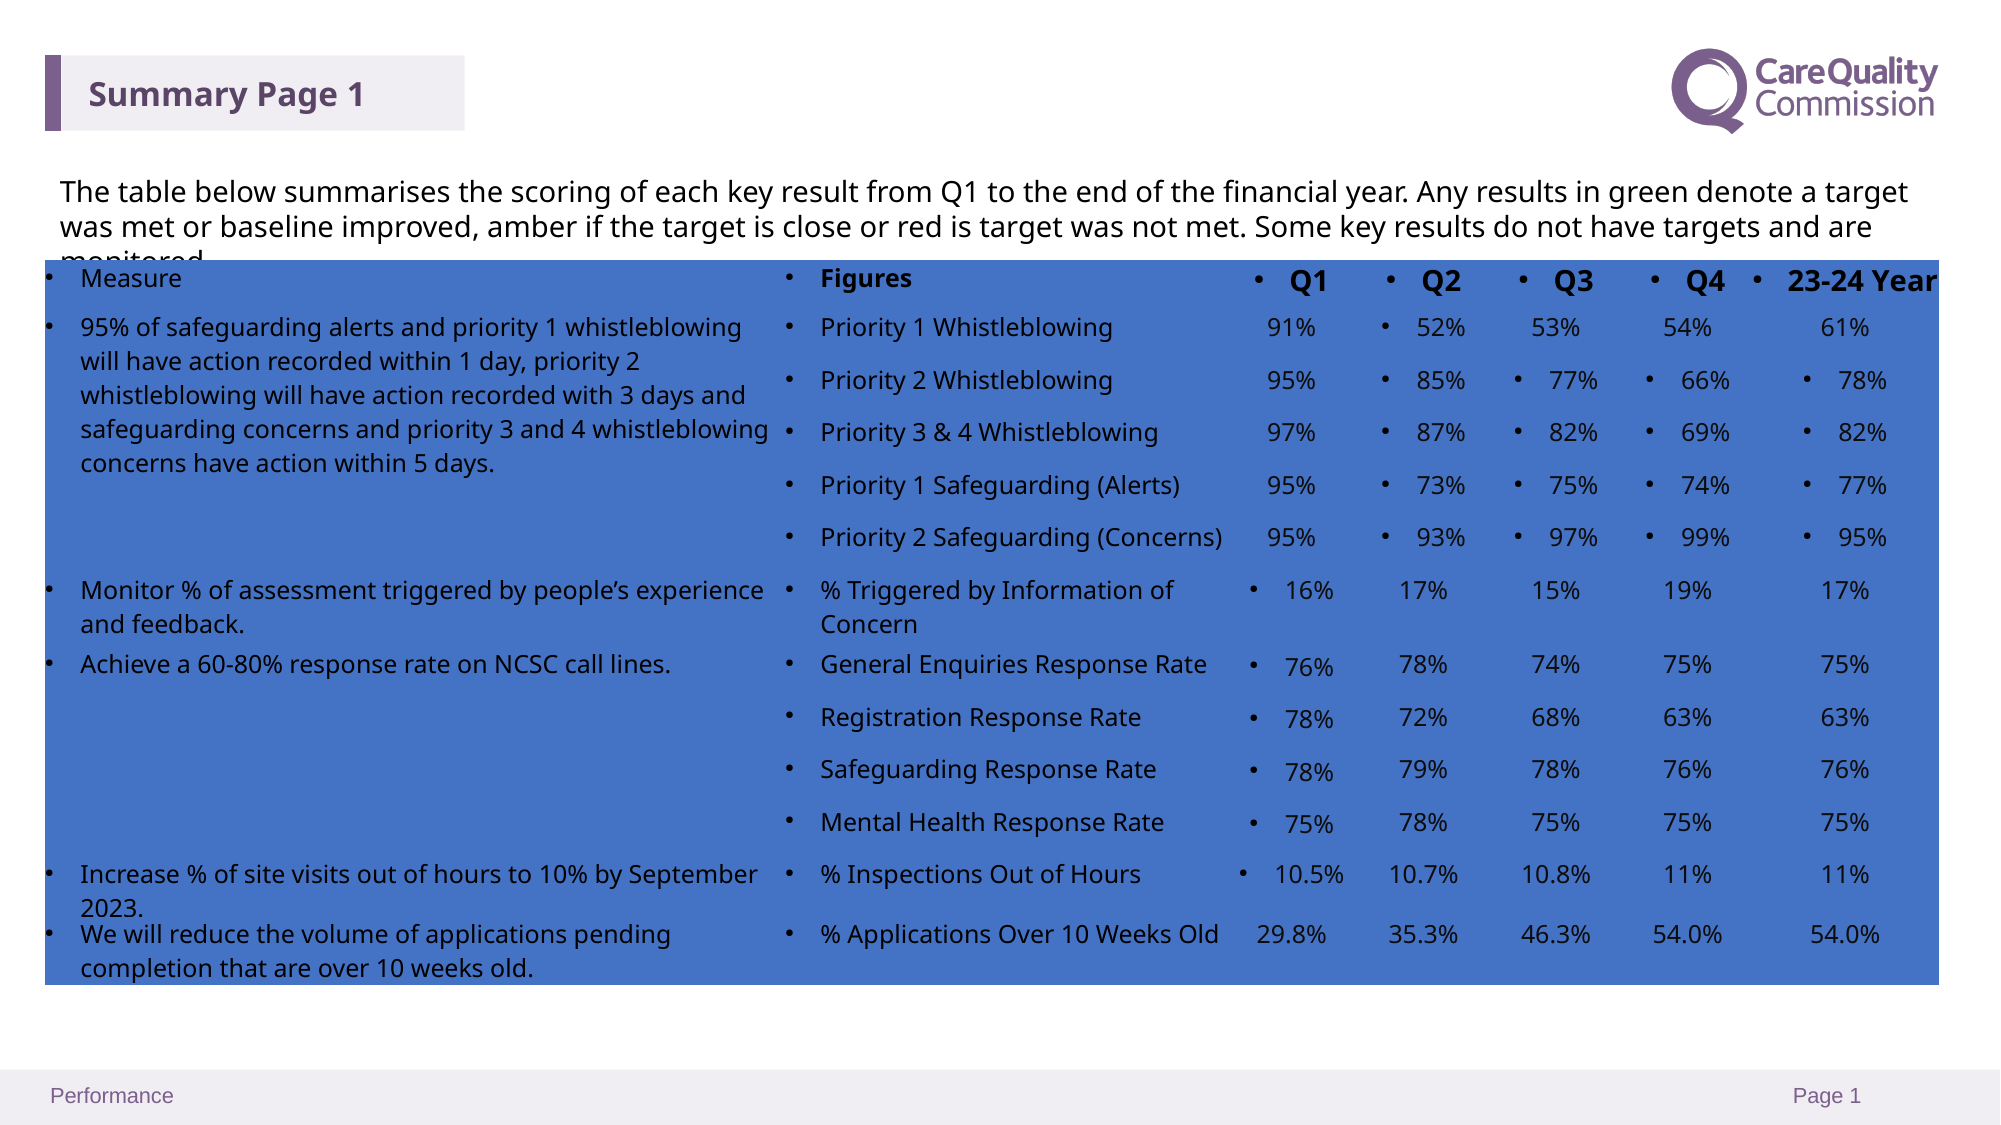

# Summary Page 1
The table below summarises the scoring of each key result from Q1 to the end of the financial year. Any results in green denote a target was met or baseline improved, amber if the target is close or red is target was not met. Some key results do not have targets and are monitored.
| Measure | Figures | Q1 | Q2 | Q3 | Q4 | 23-24 Year |
| --- | --- | --- | --- | --- | --- | --- |
| 95% of safeguarding alerts and priority 1 whistleblowing will have action recorded within 1 day, priority 2 whistleblowing will have action recorded with 3 days and safeguarding concerns and priority 3 and 4 whistleblowing concerns have action within 5 days. | Priority 1 Whistleblowing | 91% | 52% | 53% | 54% | 61% |
| | Priority 2 Whistleblowing | 95% | 85% | 77% | 66% | 78% |
| | Priority 3 & 4 Whistleblowing | 97% | 87% | 82% | 69% | 82% |
| | Priority 1 Safeguarding (Alerts) | 95% | 73% | 75% | 74% | 77% |
| | Priority 2 Safeguarding (Concerns) | 95% | 93% | 97% | 99% | 95% |
| Monitor % of assessment triggered by people’s experience and feedback. | % Triggered by Information of Concern | 16% | 17% | 15% | 19% | 17% |
| Achieve a 60-80% response rate on NCSC call lines. | General Enquiries Response Rate | 76% | 78% | 74% | 75% | 75% |
| | Registration Response Rate | 78% | 72% | 68% | 63% | 63% |
| | Safeguarding Response Rate | 78% | 79% | 78% | 76% | 76% |
| | Mental Health Response Rate | 75% | 78% | 75% | 75% | 75% |
| Increase % of site visits out of hours to 10% by September 2023. | % Inspections Out of Hours | 10.5% | 10.7% | 10.8% | 11% | 11% |
| We will reduce the volume of applications pending completion that are over 10 weeks old. | % Applications Over 10 Weeks Old | 29.8% | 35.3% | 46.3% | 54.0% | 54.0% |
Performance
Page 1